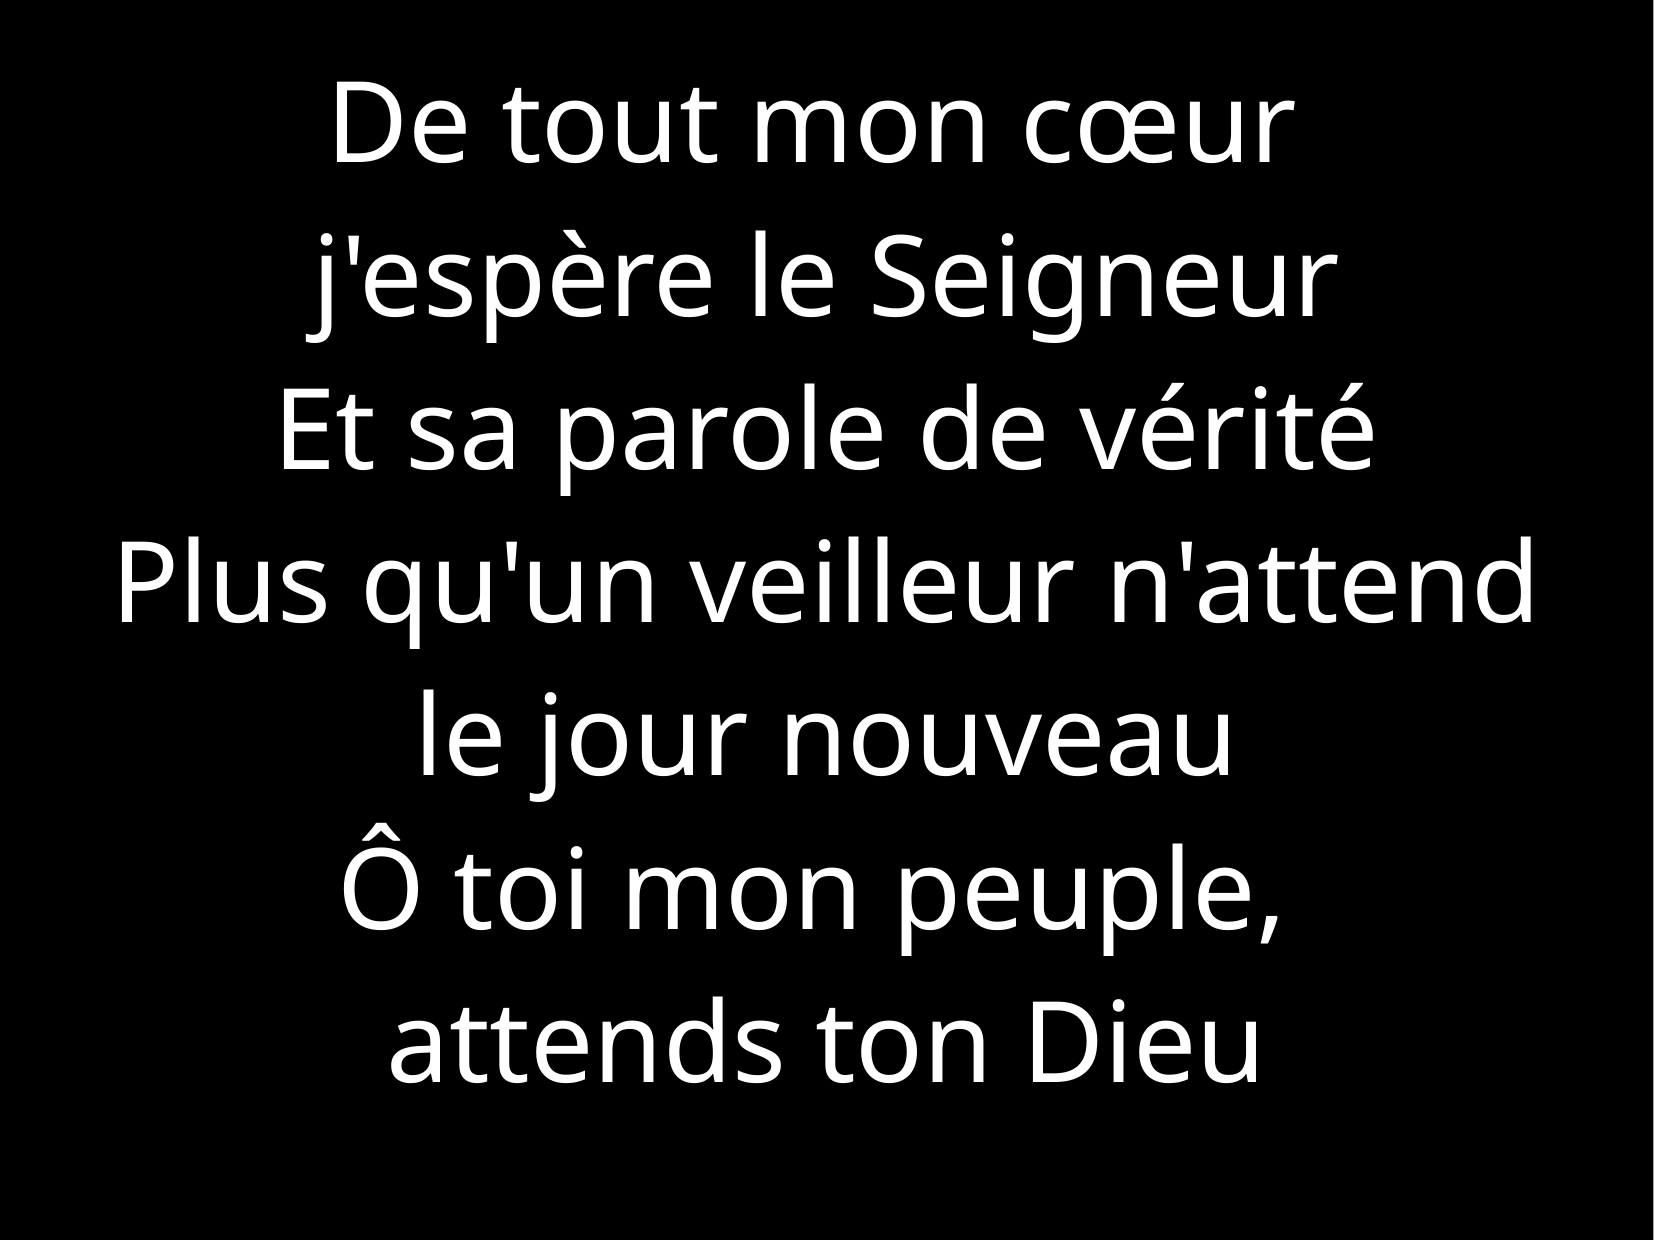

# De tout mon cœur
j'espère le Seigneur
Et sa parole de vérité
Plus qu'un veilleur n'attend le jour nouveau
Ô toi mon peuple,
attends ton Dieu